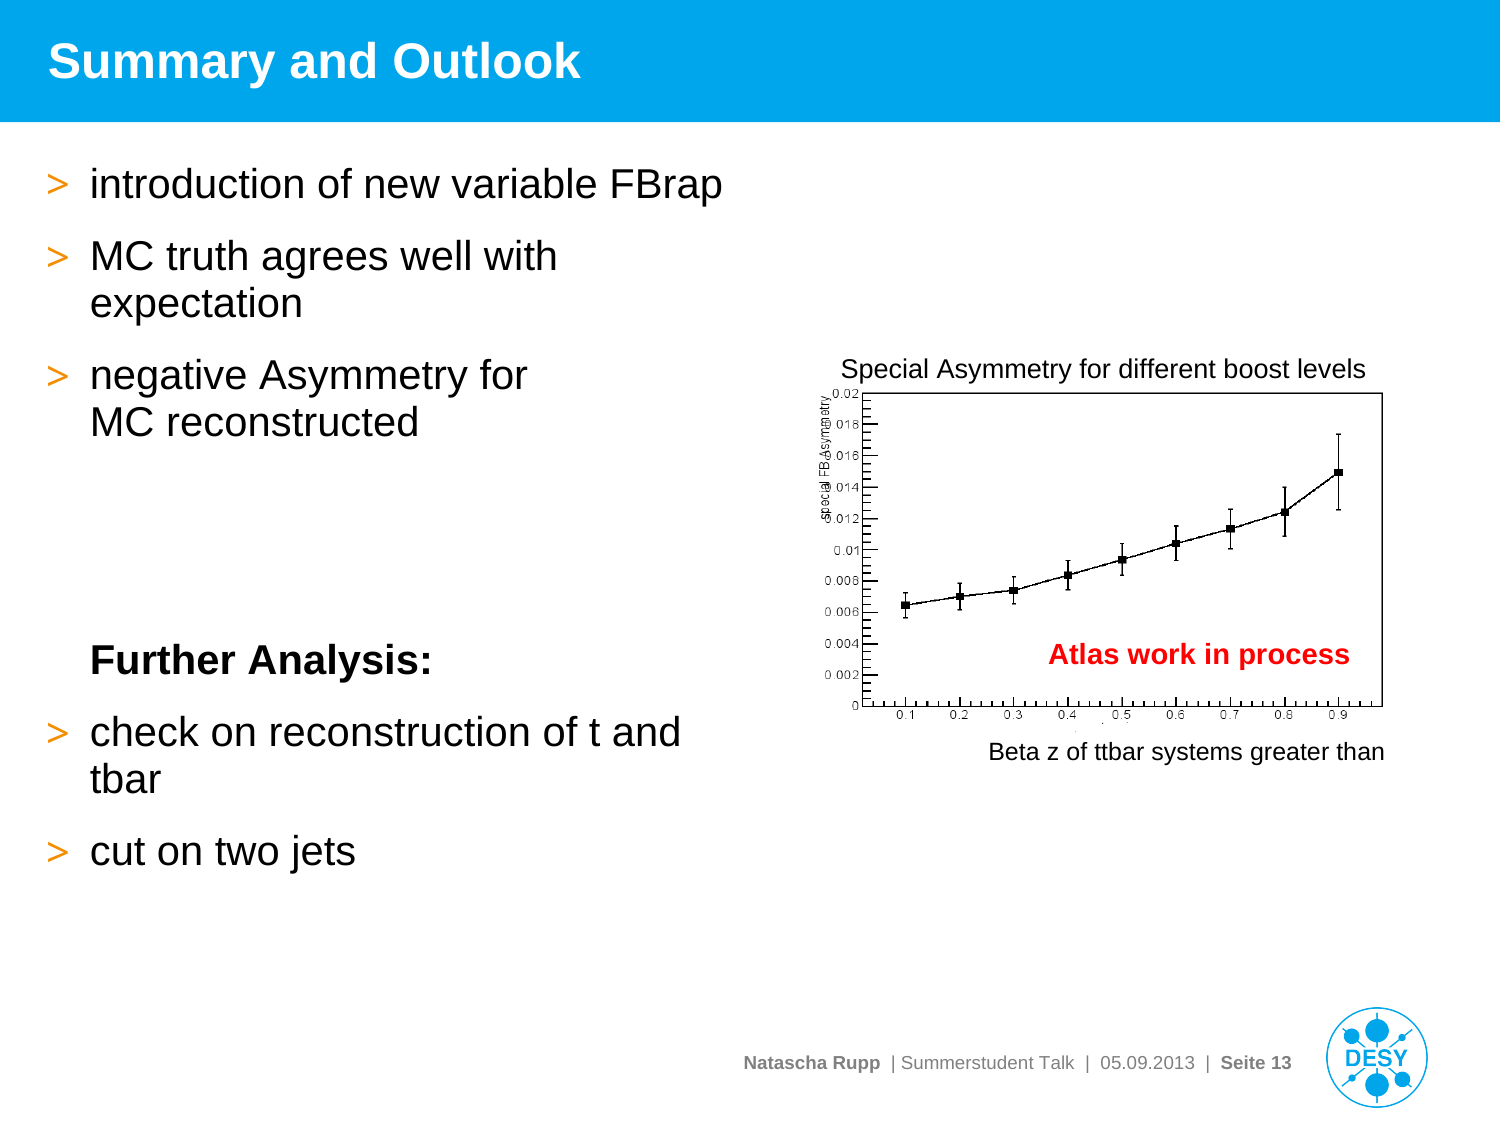

# Summary and Outlook
introduction of new variable FBrap
MC truth agrees well with expectation
negative Asymmetry for MC reconstructed
Further Analysis:
check on reconstruction of t and tbar
cut on two jets
Special Asymmetry for different boost levels
Atlas work in process
Beta z of ttbar systems greater than